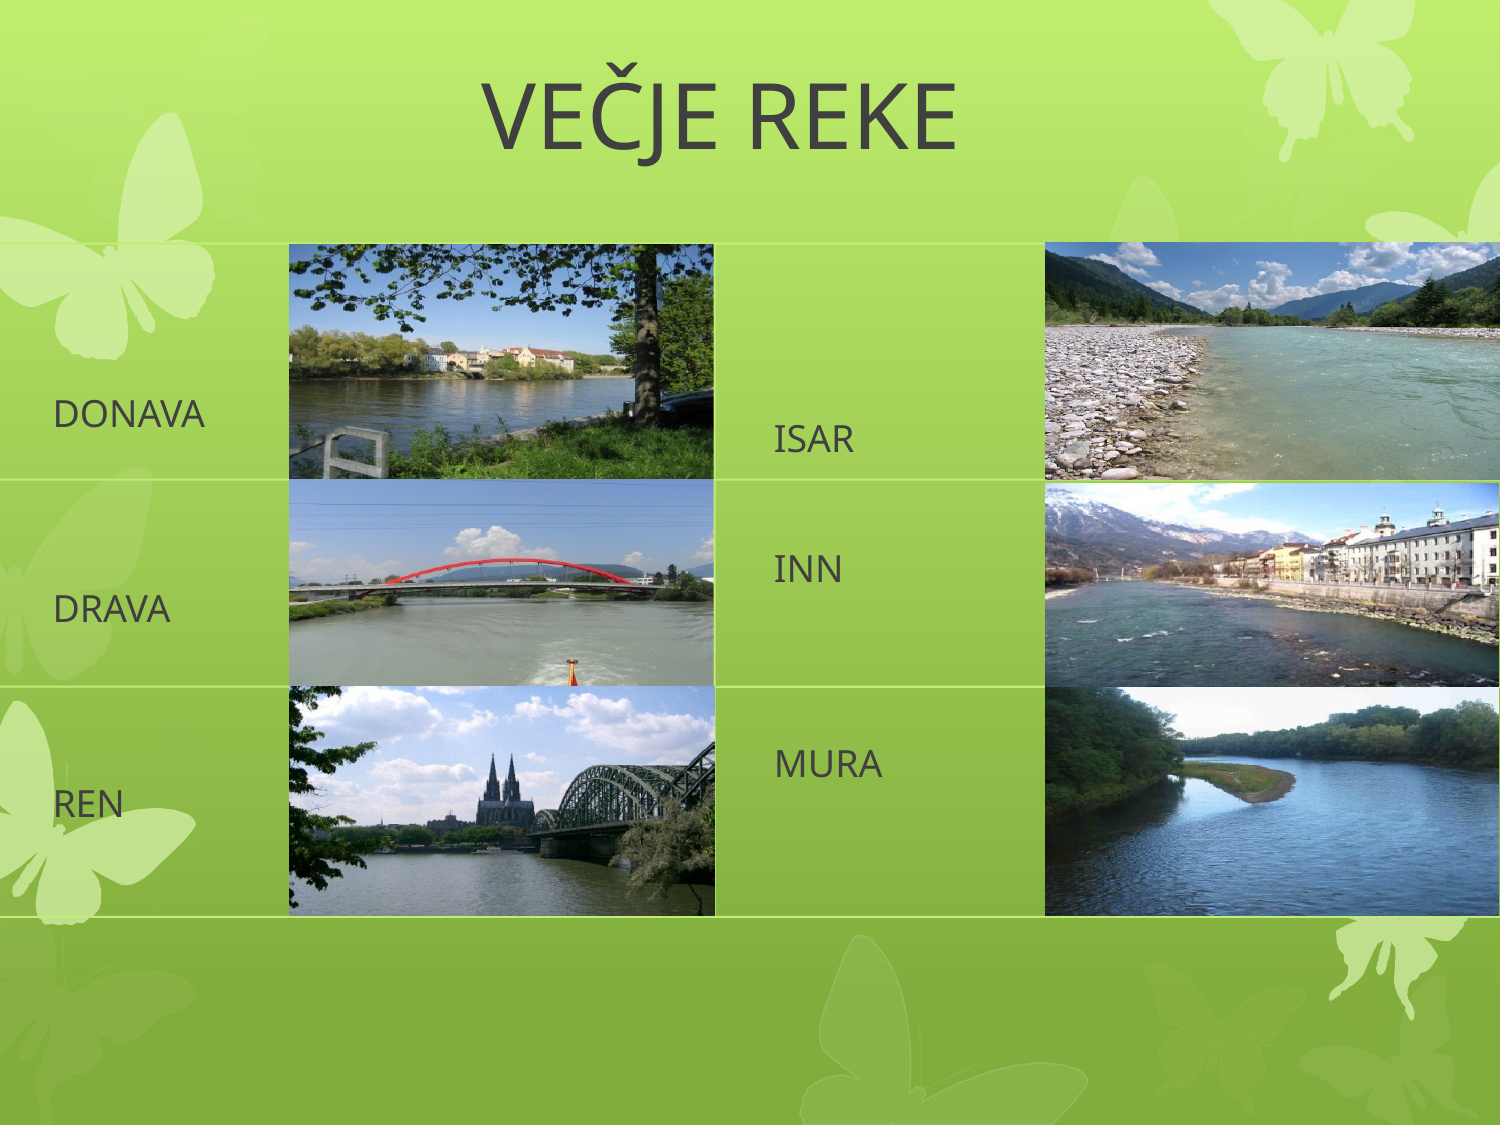

# VEČJE REKE
ISAR
INN
MURA
DONAVA
DRAVA
REN